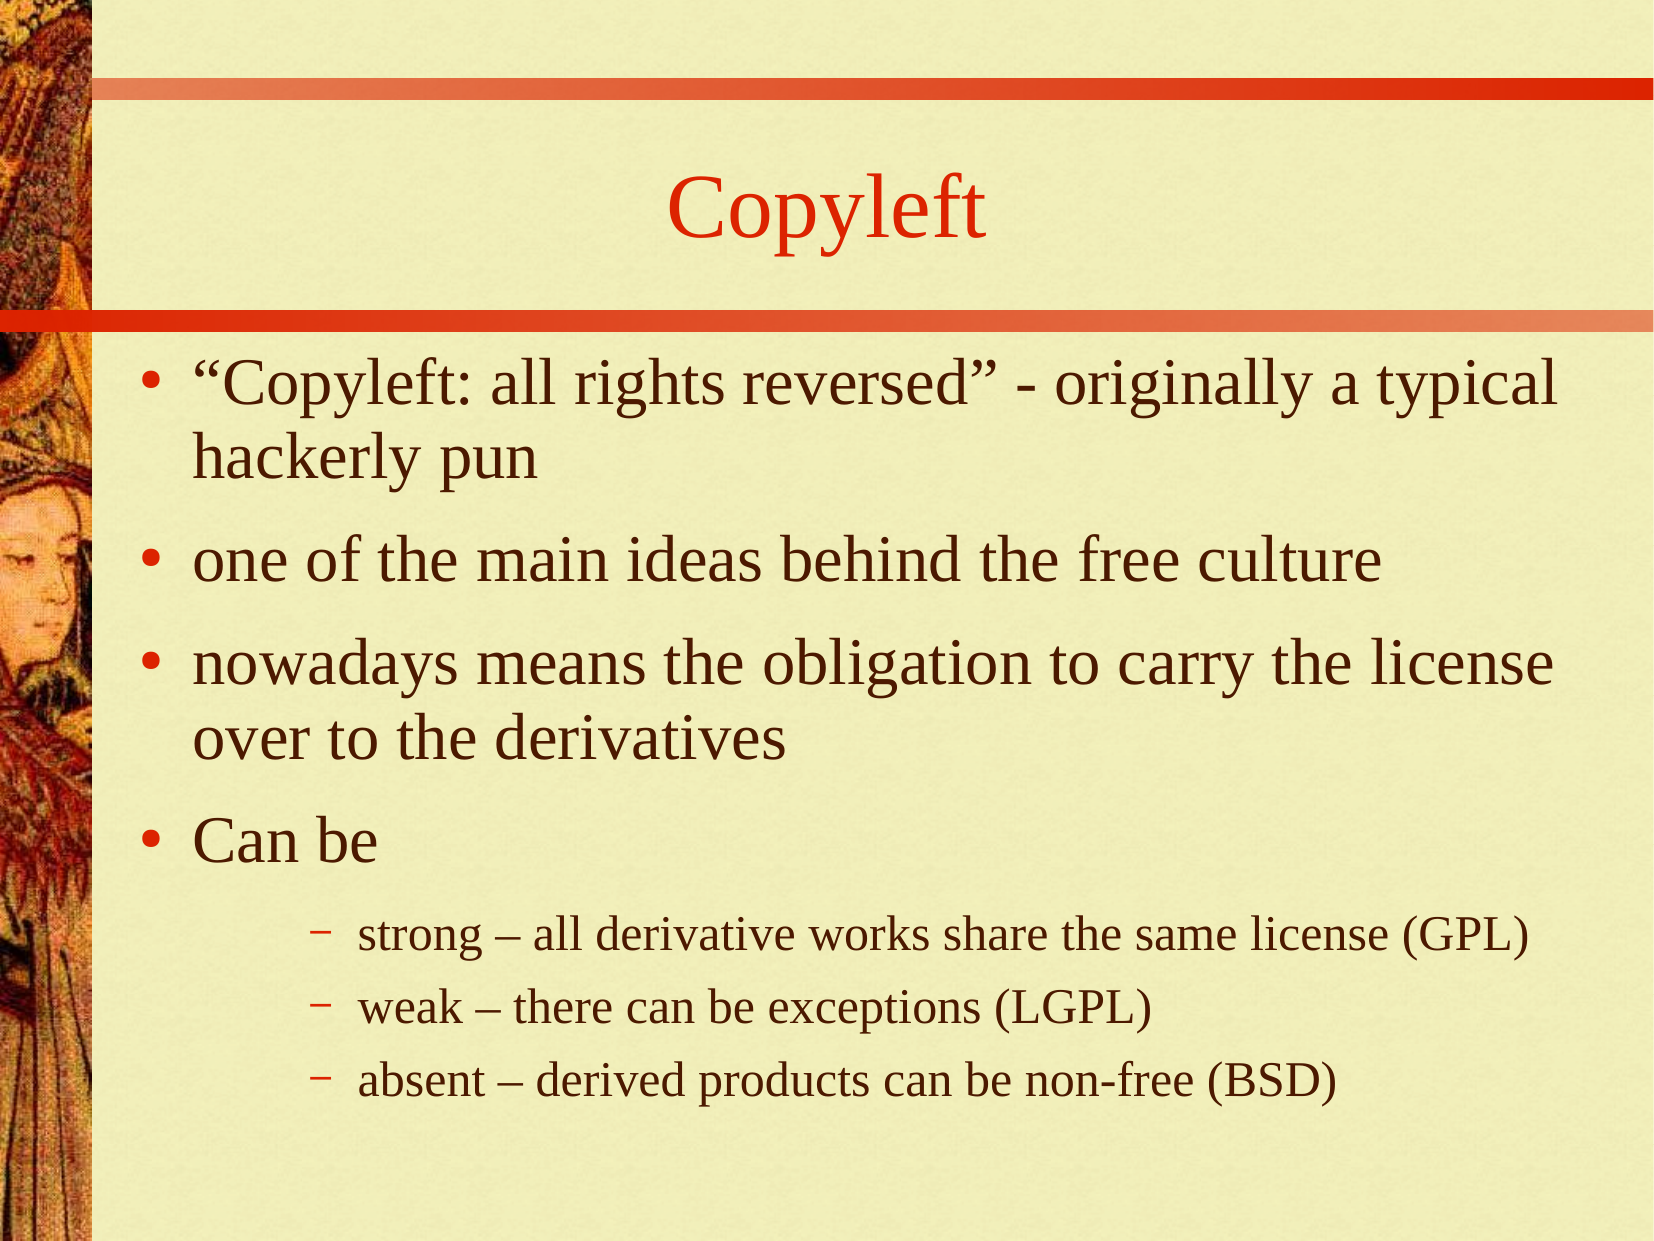

# Copyleft
“Copyleft: all rights reversed” - originally a typical hackerly pun
one of the main ideas behind the free culture
nowadays means the obligation to carry the license over to the derivatives
Can be
strong – all derivative works share the same license (GPL)
weak – there can be exceptions (LGPL)
absent – derived products can be non-free (BSD)